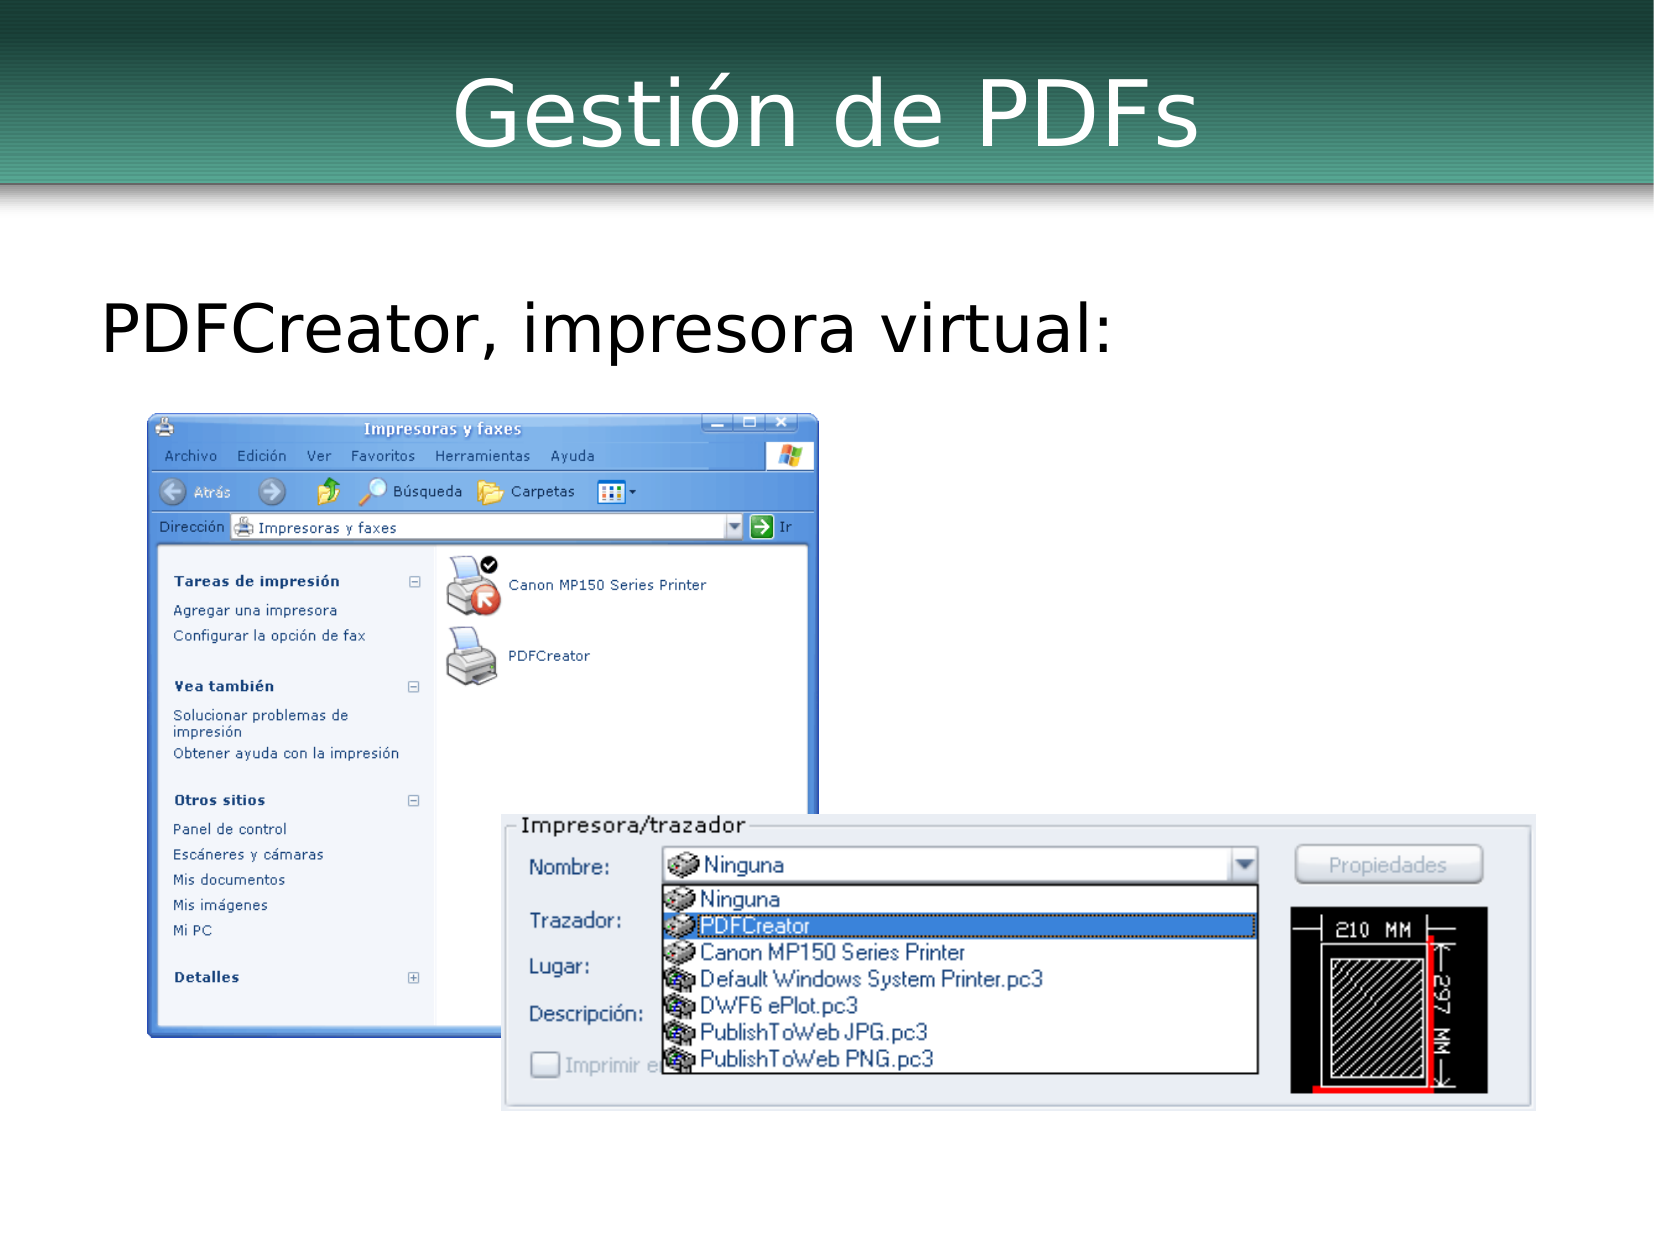

# Gestión de PDFs
PDFCreator, impresora virtual: